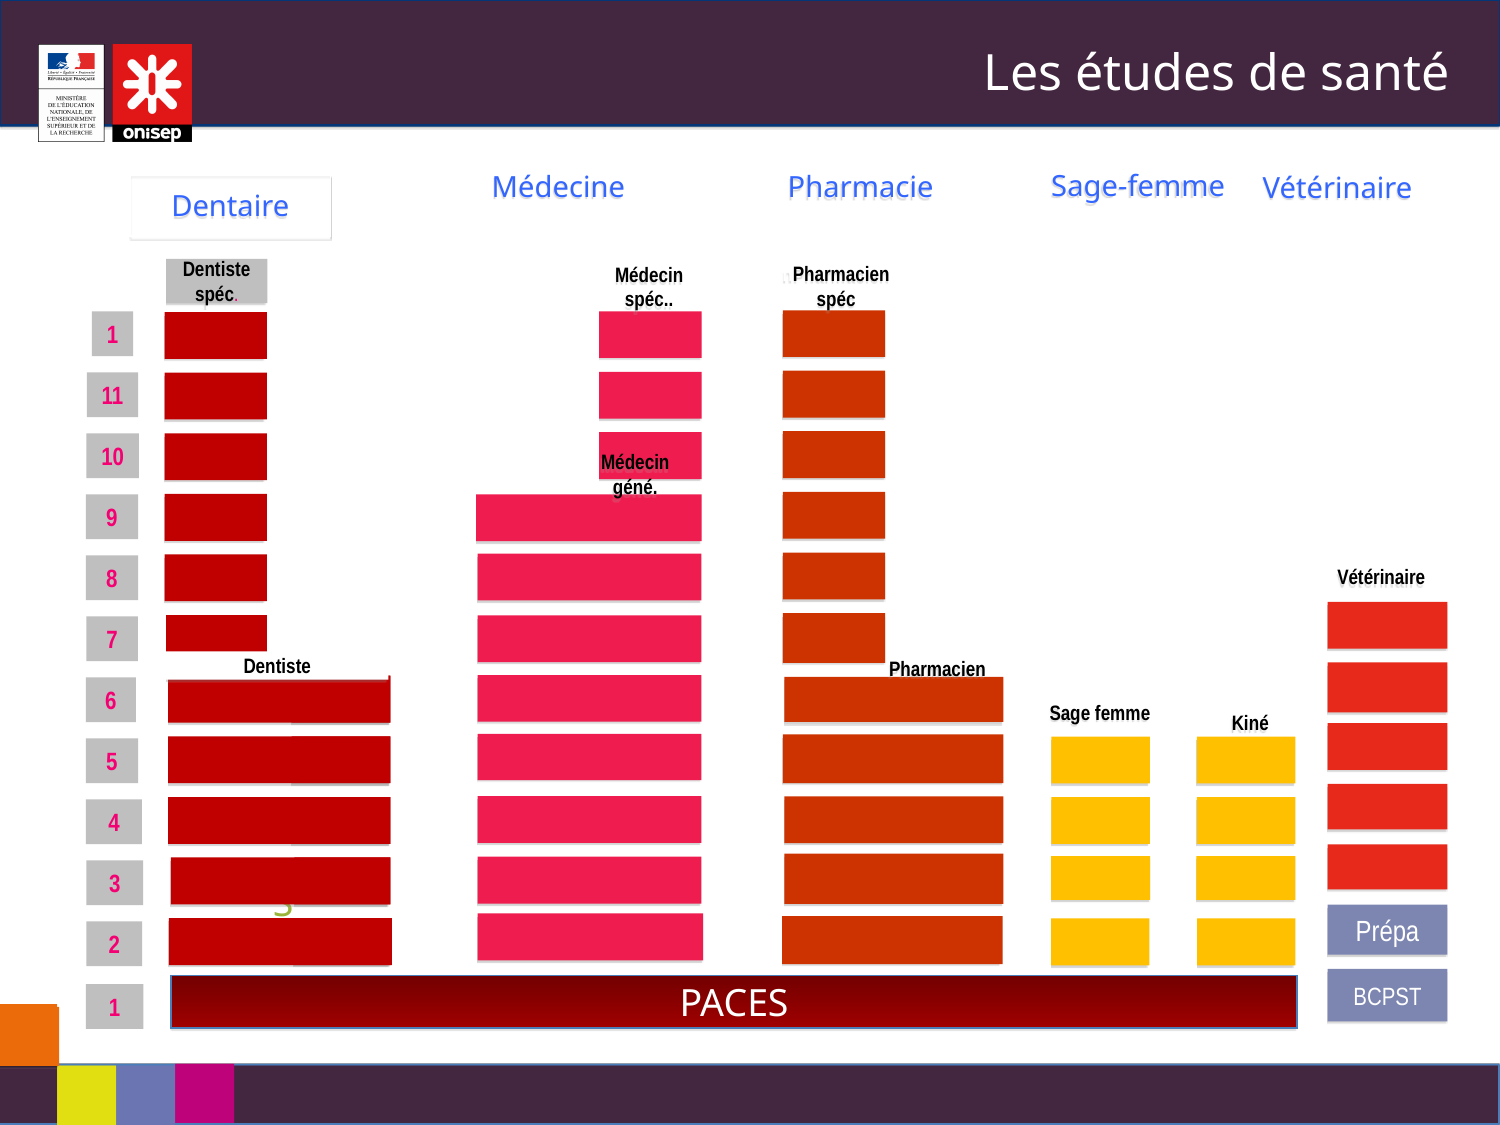

Les études de santé
Sage-femme
Médecine
Pharmacie
Vétérinaire
Dentaire
Dentiste spéc.
Médecin spéc..
nPharmacien spéc
1
11
10
Médecin géné.
9
Vétérinaire
8
7
Pharmacien
Dentiste
6
Sage femme
Kiné
5
4
3
S
Prépa
2
BCPST
PACES
1